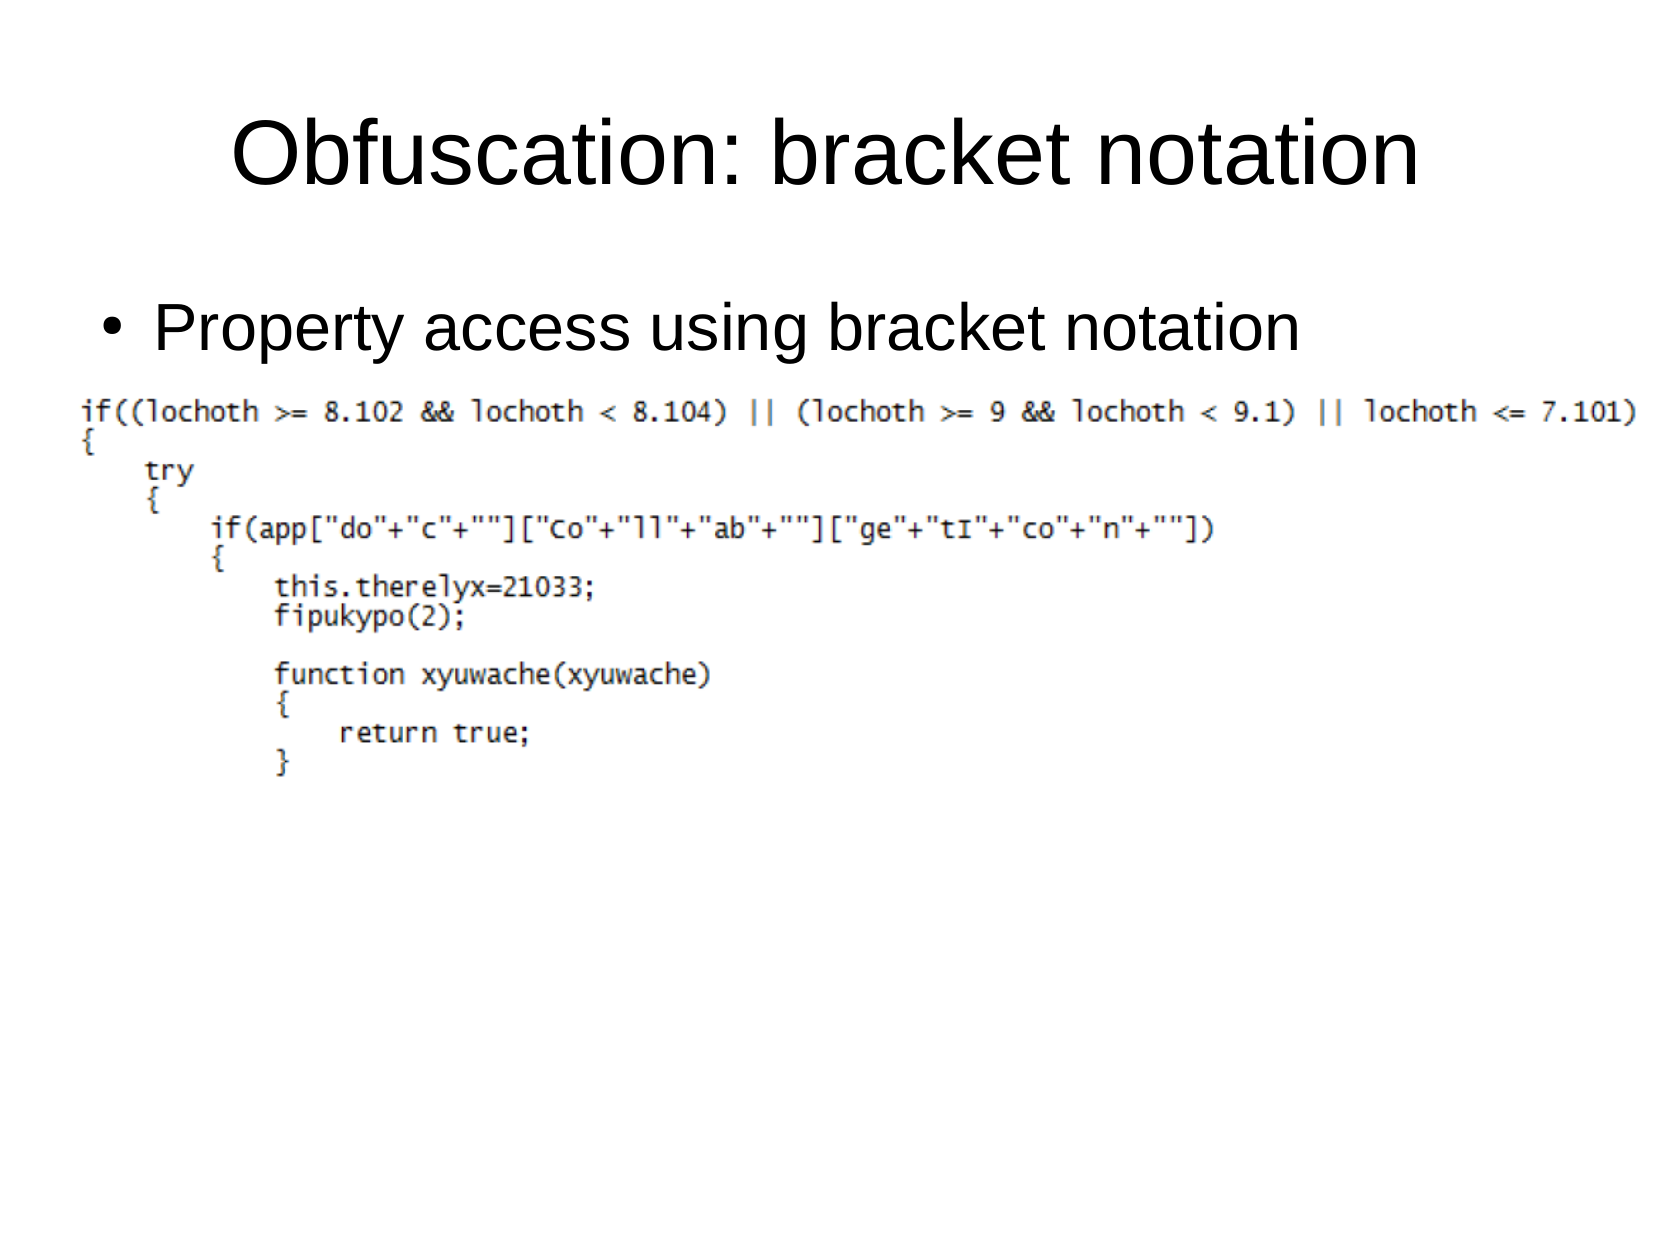

# Obfuscation: bracket notation
Property access using bracket notation